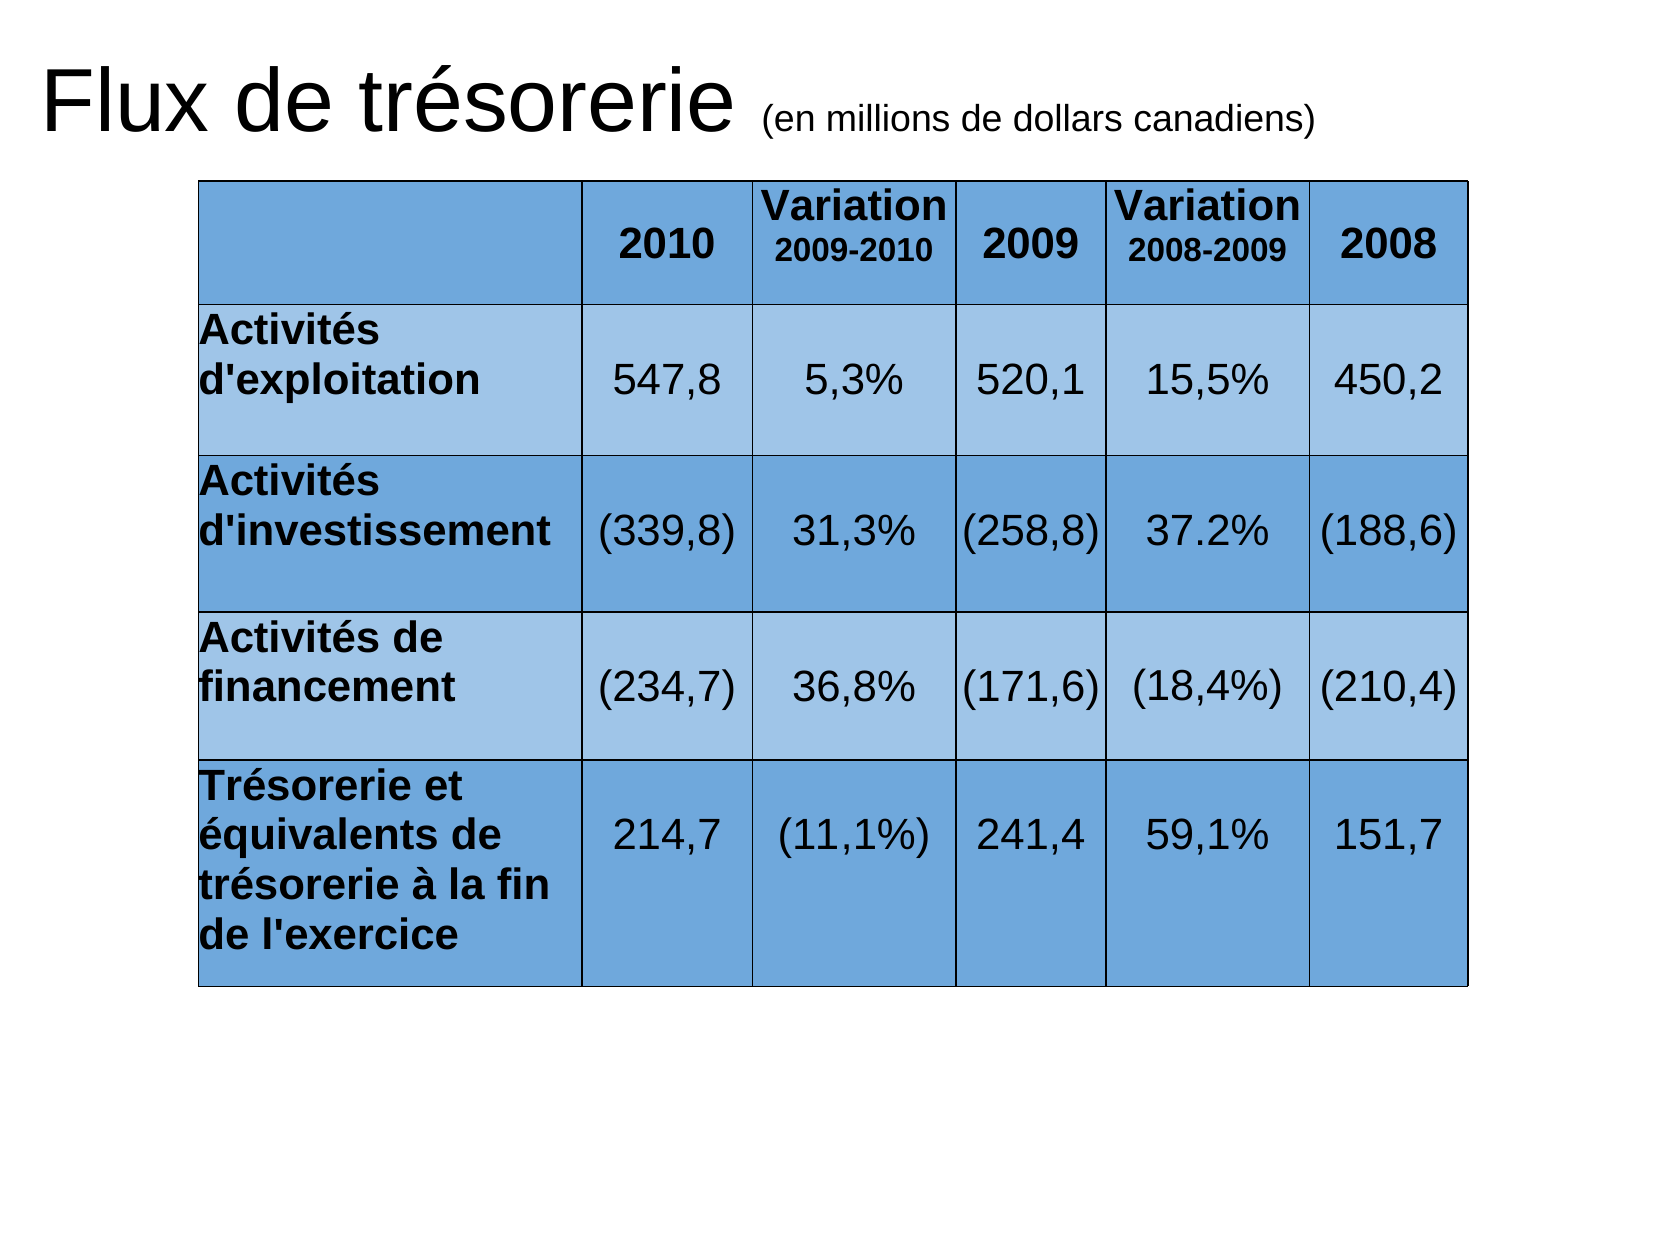

# Flux de trésorerie (en millions de dollars canadiens)
2010
Variation
2009-2010
2009
Variation
2008-2009
2008
Activités d'exploitation
547,8
5,3%
520,1
15,5%
450,2
Activités d'investissement
(339,8)
31,3%
(258,8)
37.2%
(188,6)
Activités de financement
(234,7)
36,8%
(171,6)
(18,4%)
(210,4)
Trésorerie et équivalents de trésorerie à la fin de l'exercice
214,7
(11,1%)
241,4
59,1%
151,7